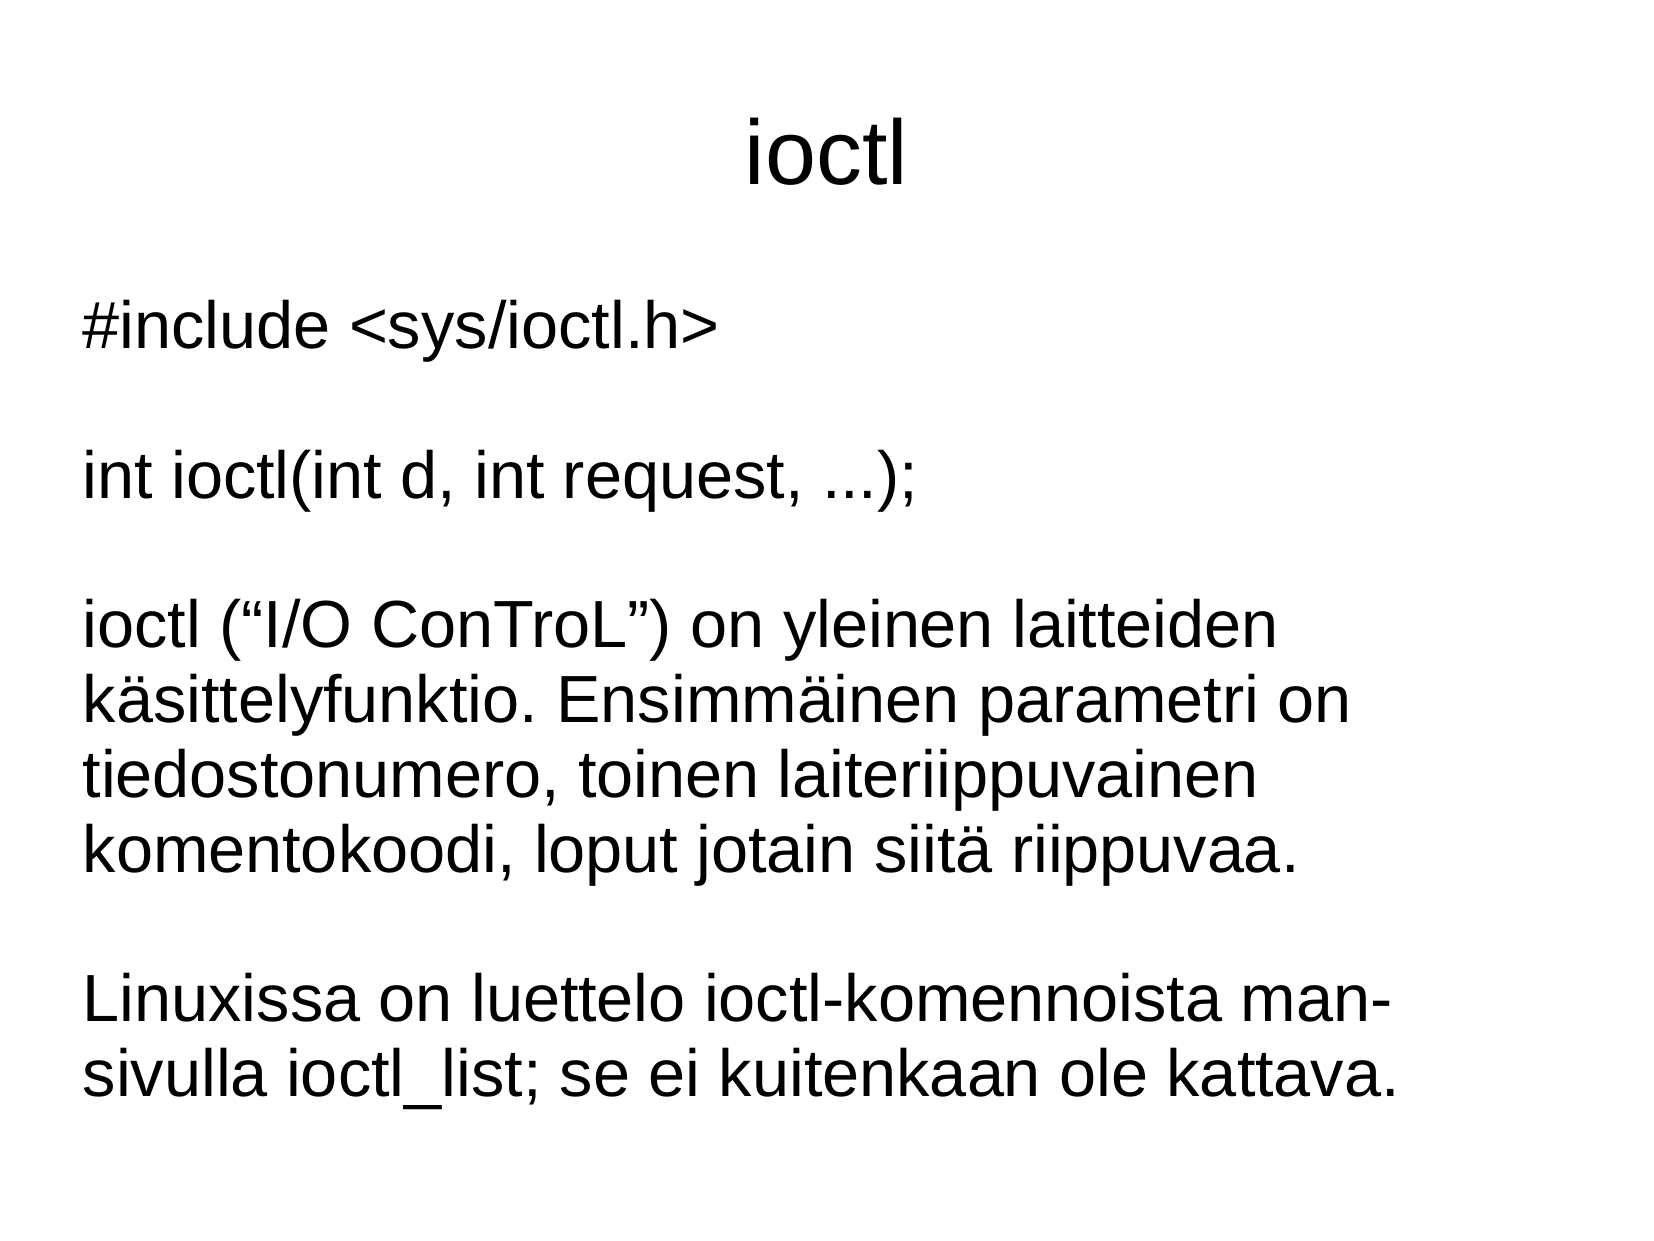

# ioctl
#include <sys/ioctl.h>
int ioctl(int d, int request, ...);
ioctl (“I/O ConTroL”) on yleinen laitteiden käsittelyfunktio. Ensimmäinen parametri on tiedostonumero, toinen laiteriippuvainen komentokoodi, loput jotain siitä riippuvaa.
Linuxissa on luettelo ioctl-komennoista man-sivulla ioctl_list; se ei kuitenkaan ole kattava.